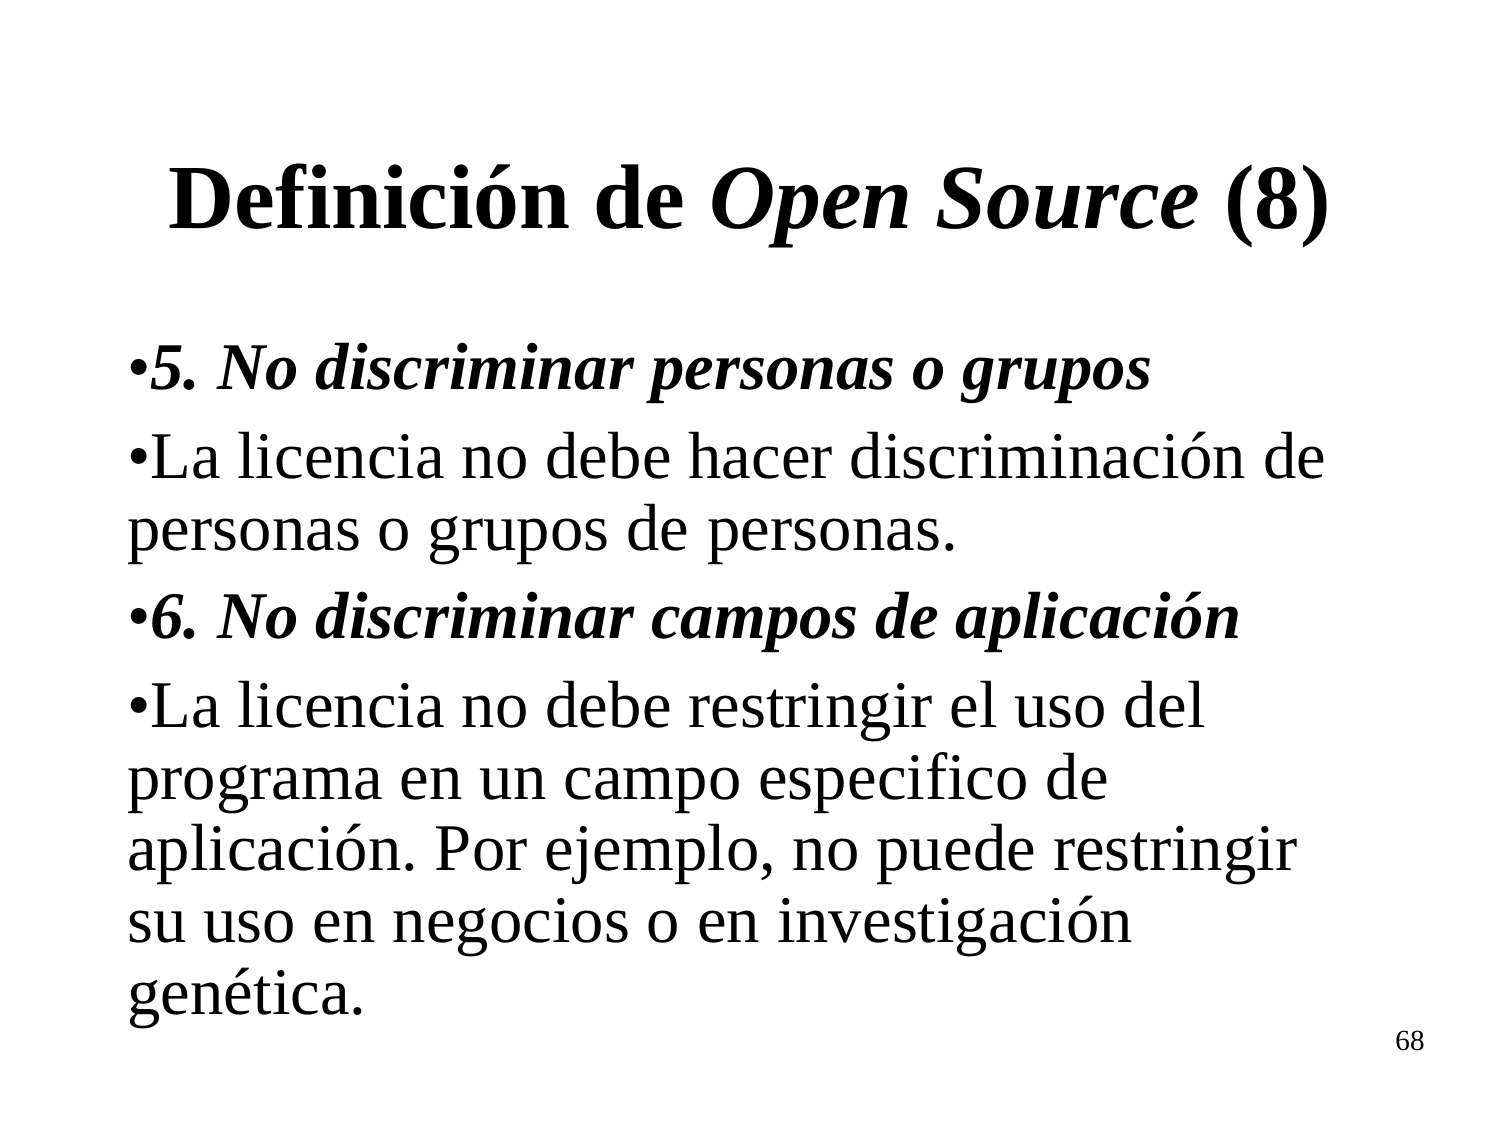

# Definición de Open Source (8)
5. No discriminar personas o grupos
La licencia no debe hacer discriminación de personas o grupos de personas.
6. No discriminar campos de aplicación
La licencia no debe restringir el uso del programa en un campo especifico de aplicación. Por ejemplo, no puede restringir su uso en negocios o en investigación genética.
68